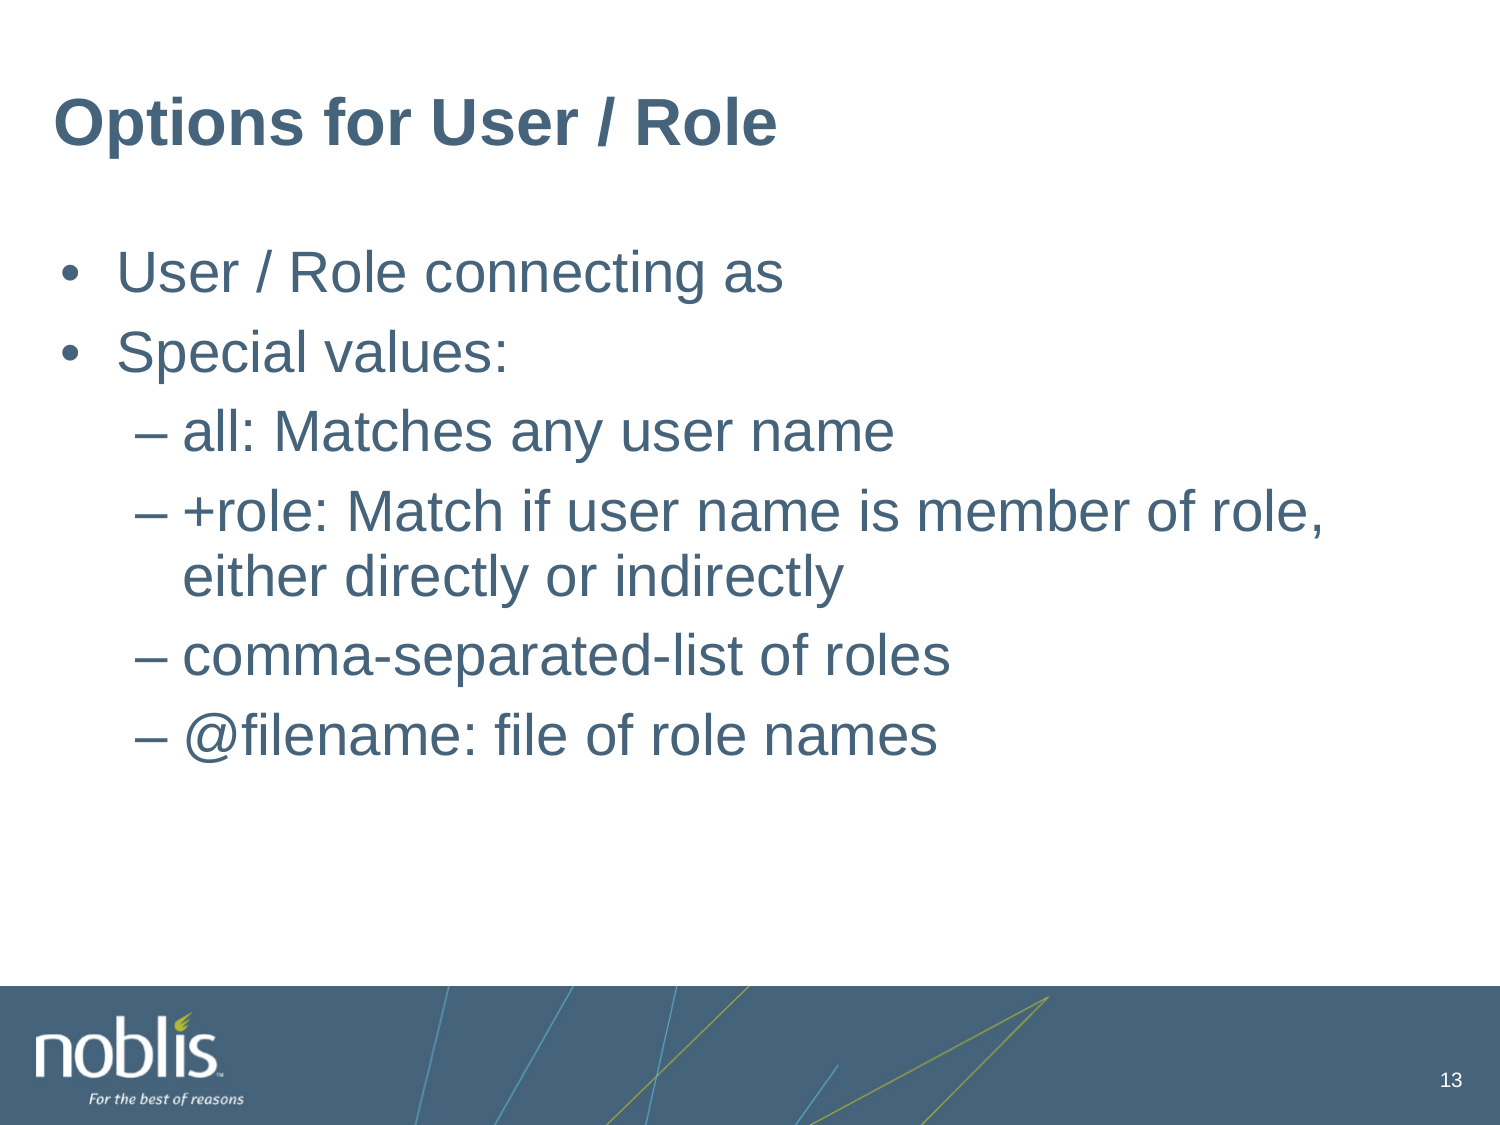

# Options for User / Role
User / Role connecting as
Special values:
all: Matches any user name
+role: Match if user name is member of role, either directly or indirectly
comma-separated-list of roles
@filename: file of role names